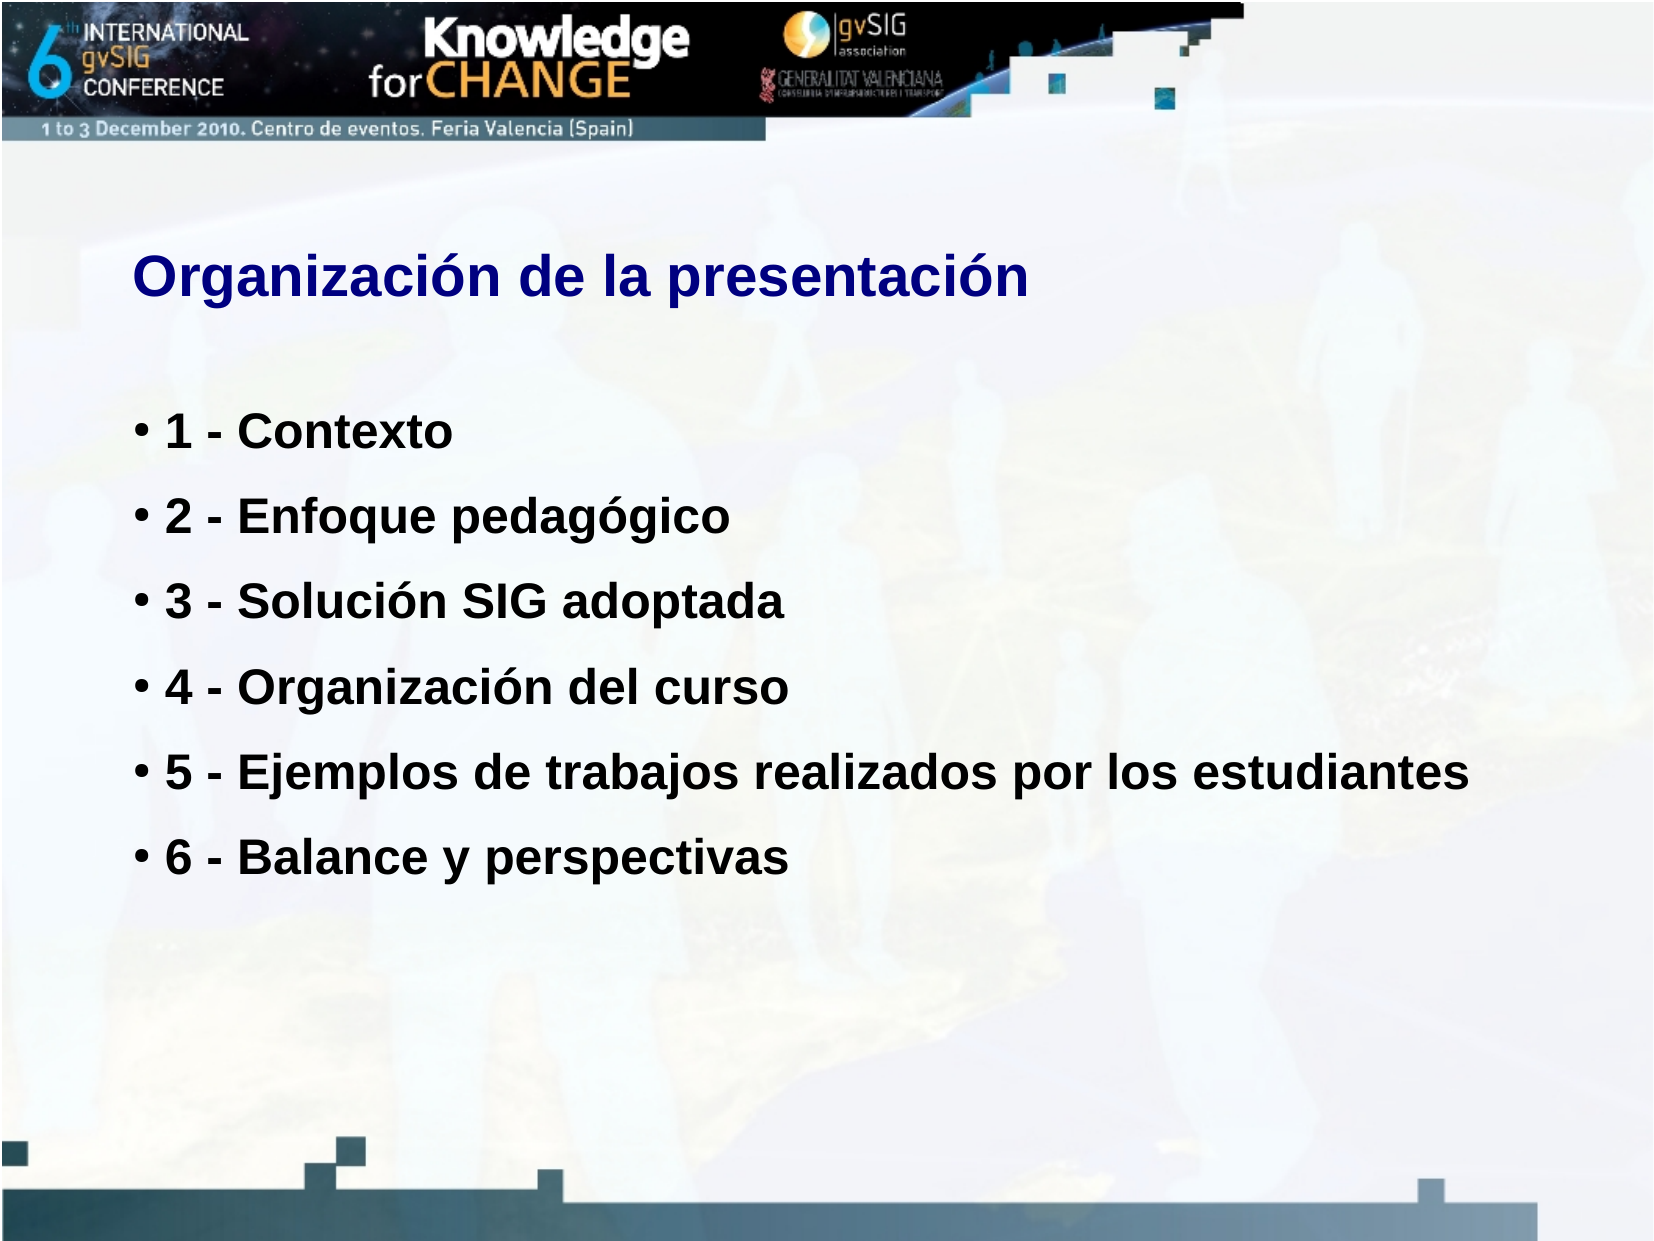

Organización de la presentación
 1 - Contexto
 2 - Enfoque pedagógico
 3 - Solución SIG adoptada
 4 - Organización del curso
 5 - Ejemplos de trabajos realizados por los estudiantes
 6 - Balance y perspectivas